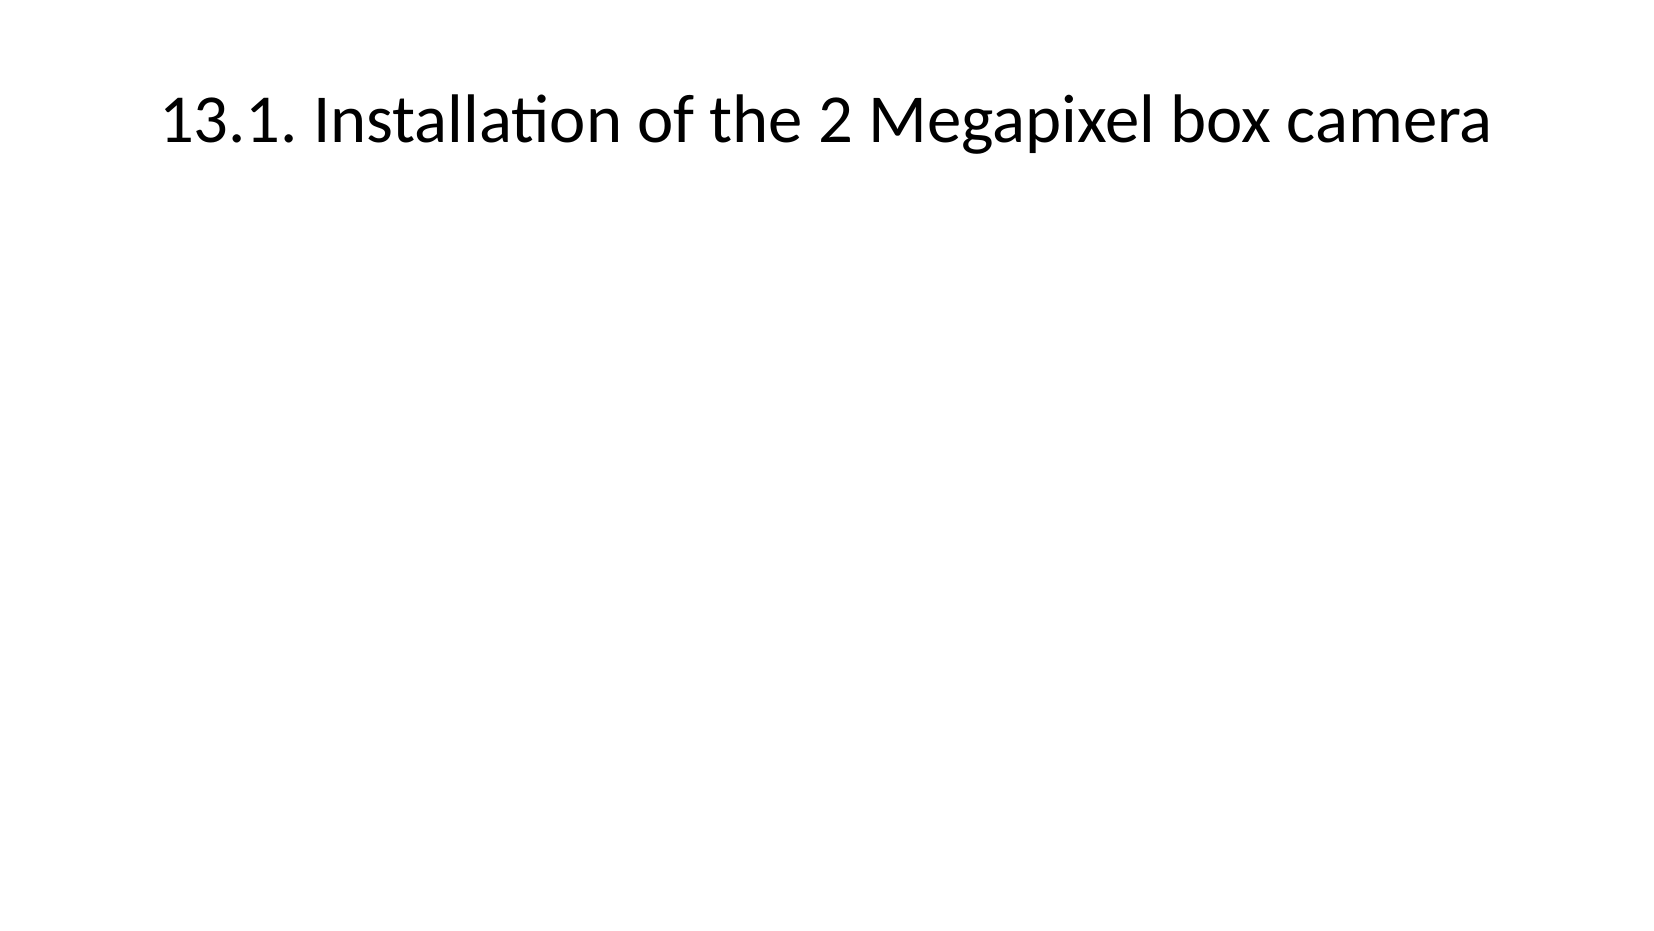

# 13.1. Installation of the 2 Megapixel box camera